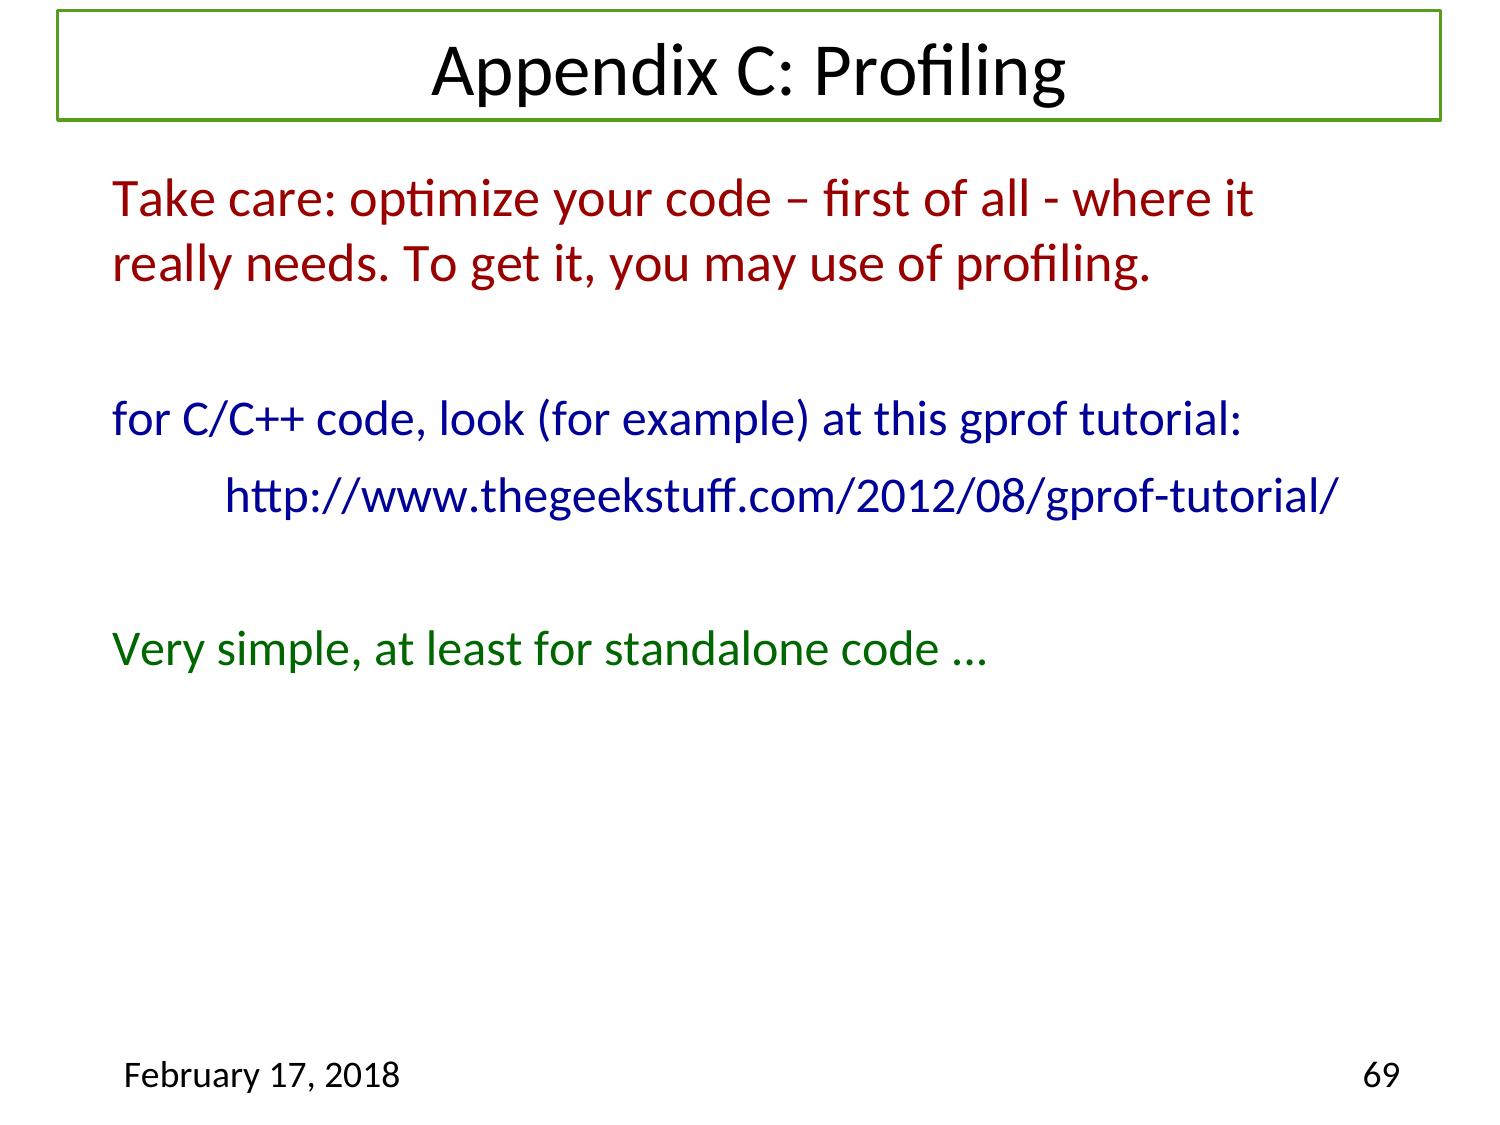

# Appendix C: Profiling
Take care: optimize your code – first of all - where it really needs. To get it, you may use of profiling.
for C/C++ code, look (for example) at this gprof tutorial:
 http://www.thegeekstuff.com/2012/08/gprof-tutorial/
Very simple, at least for standalone code ...
17 February 2018
69